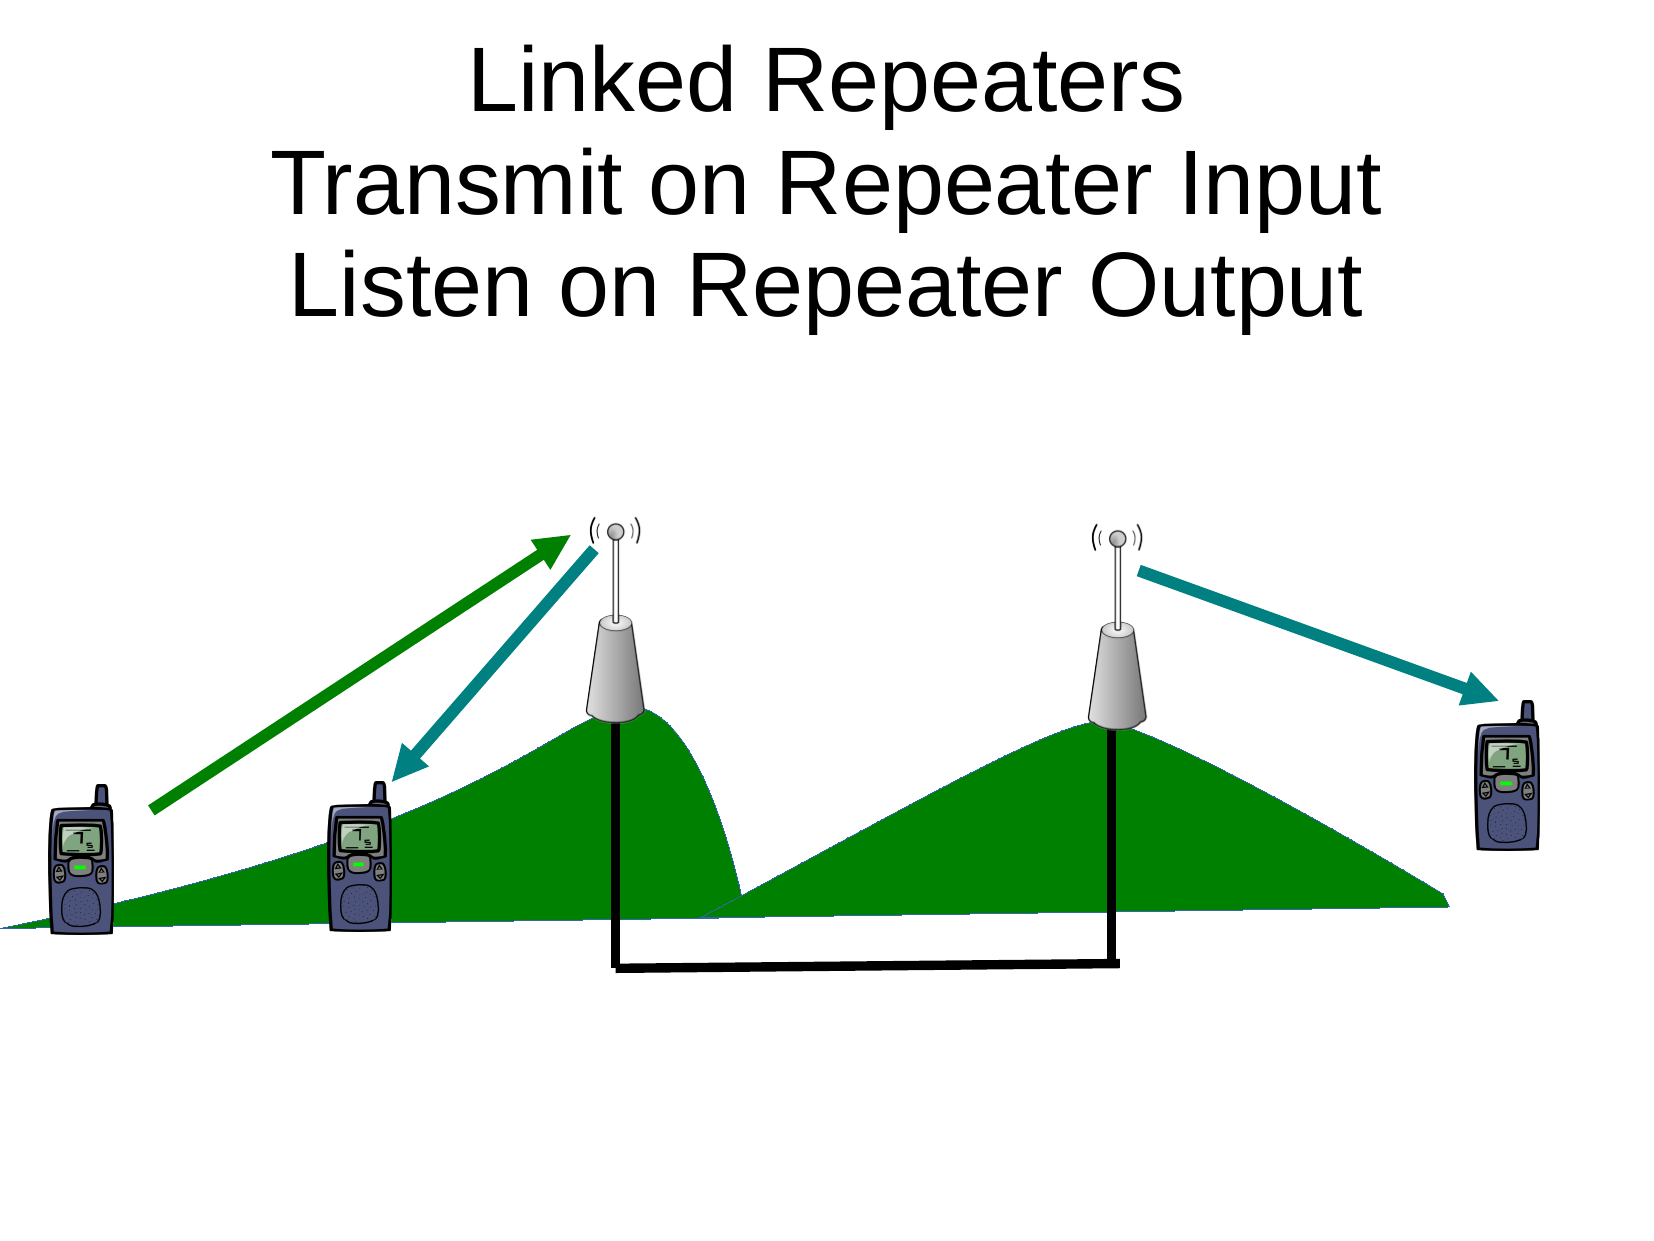

# Linked Repeaters Transmit on Repeater Input Listen on Repeater Output